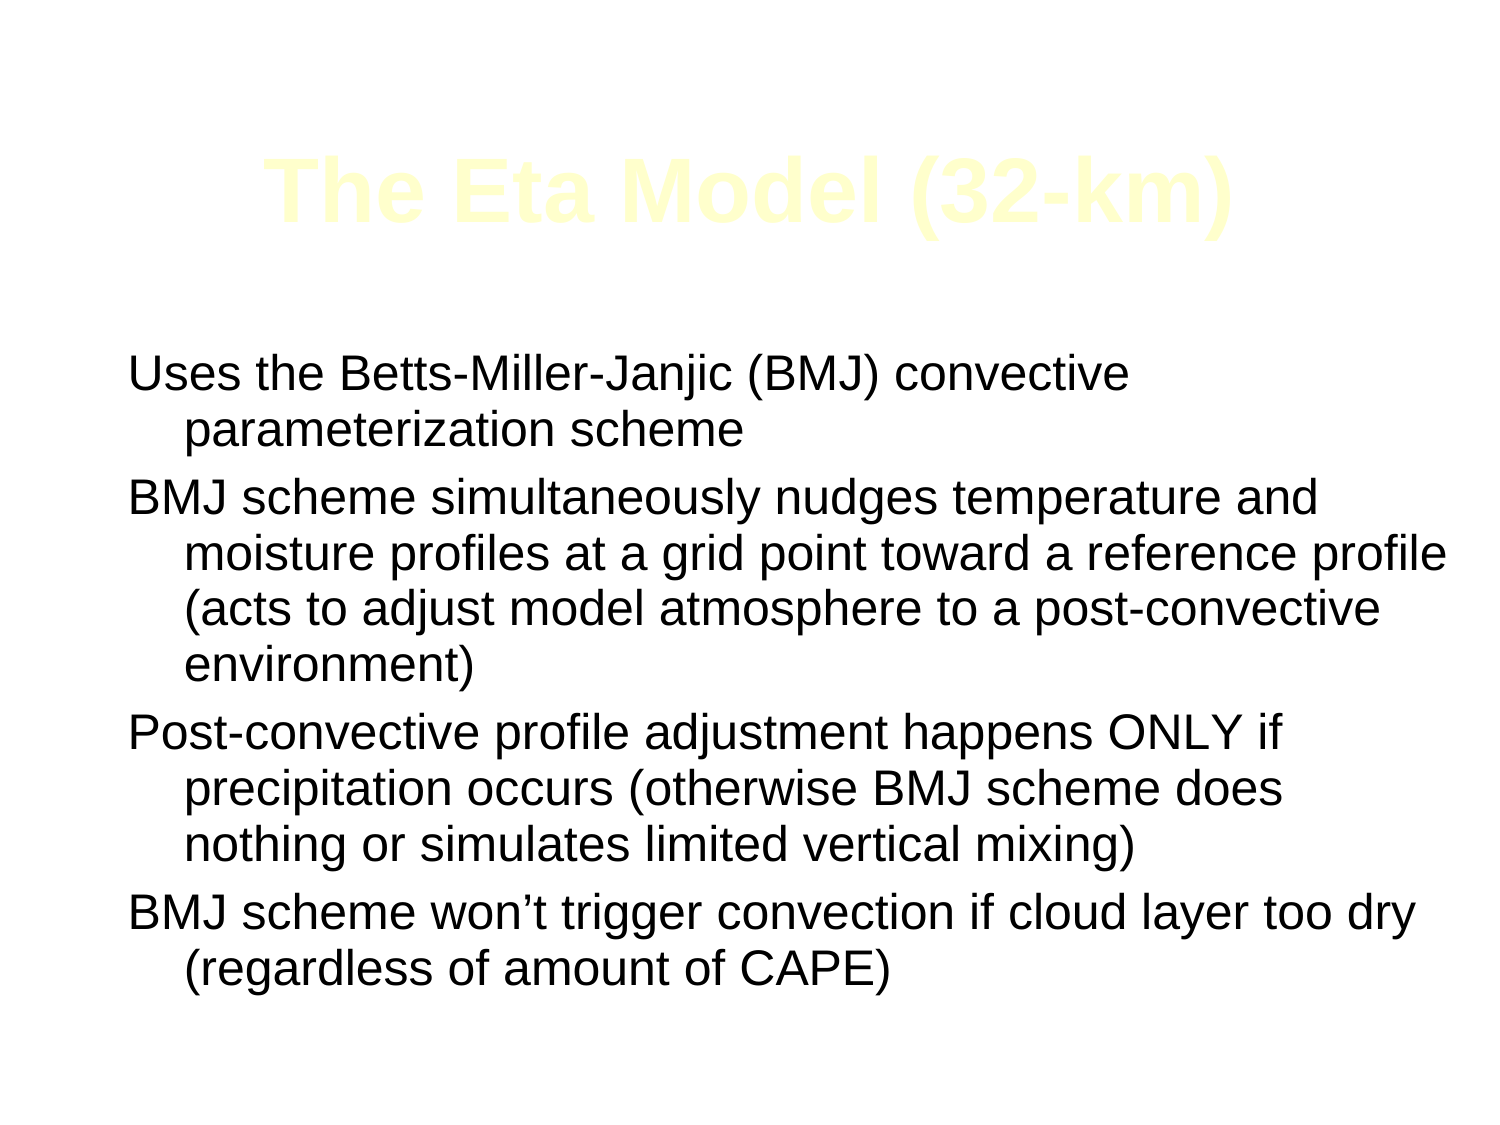

# The Eta Model (32-km)
Uses the Betts-Miller-Janjic (BMJ) convective parameterization scheme
BMJ scheme simultaneously nudges temperature and moisture profiles at a grid point toward a reference profile (acts to adjust model atmosphere to a post-convective environment)
Post-convective profile adjustment happens ONLY if precipitation occurs (otherwise BMJ scheme does nothing or simulates limited vertical mixing)
BMJ scheme won’t trigger convection if cloud layer too dry (regardless of amount of CAPE)